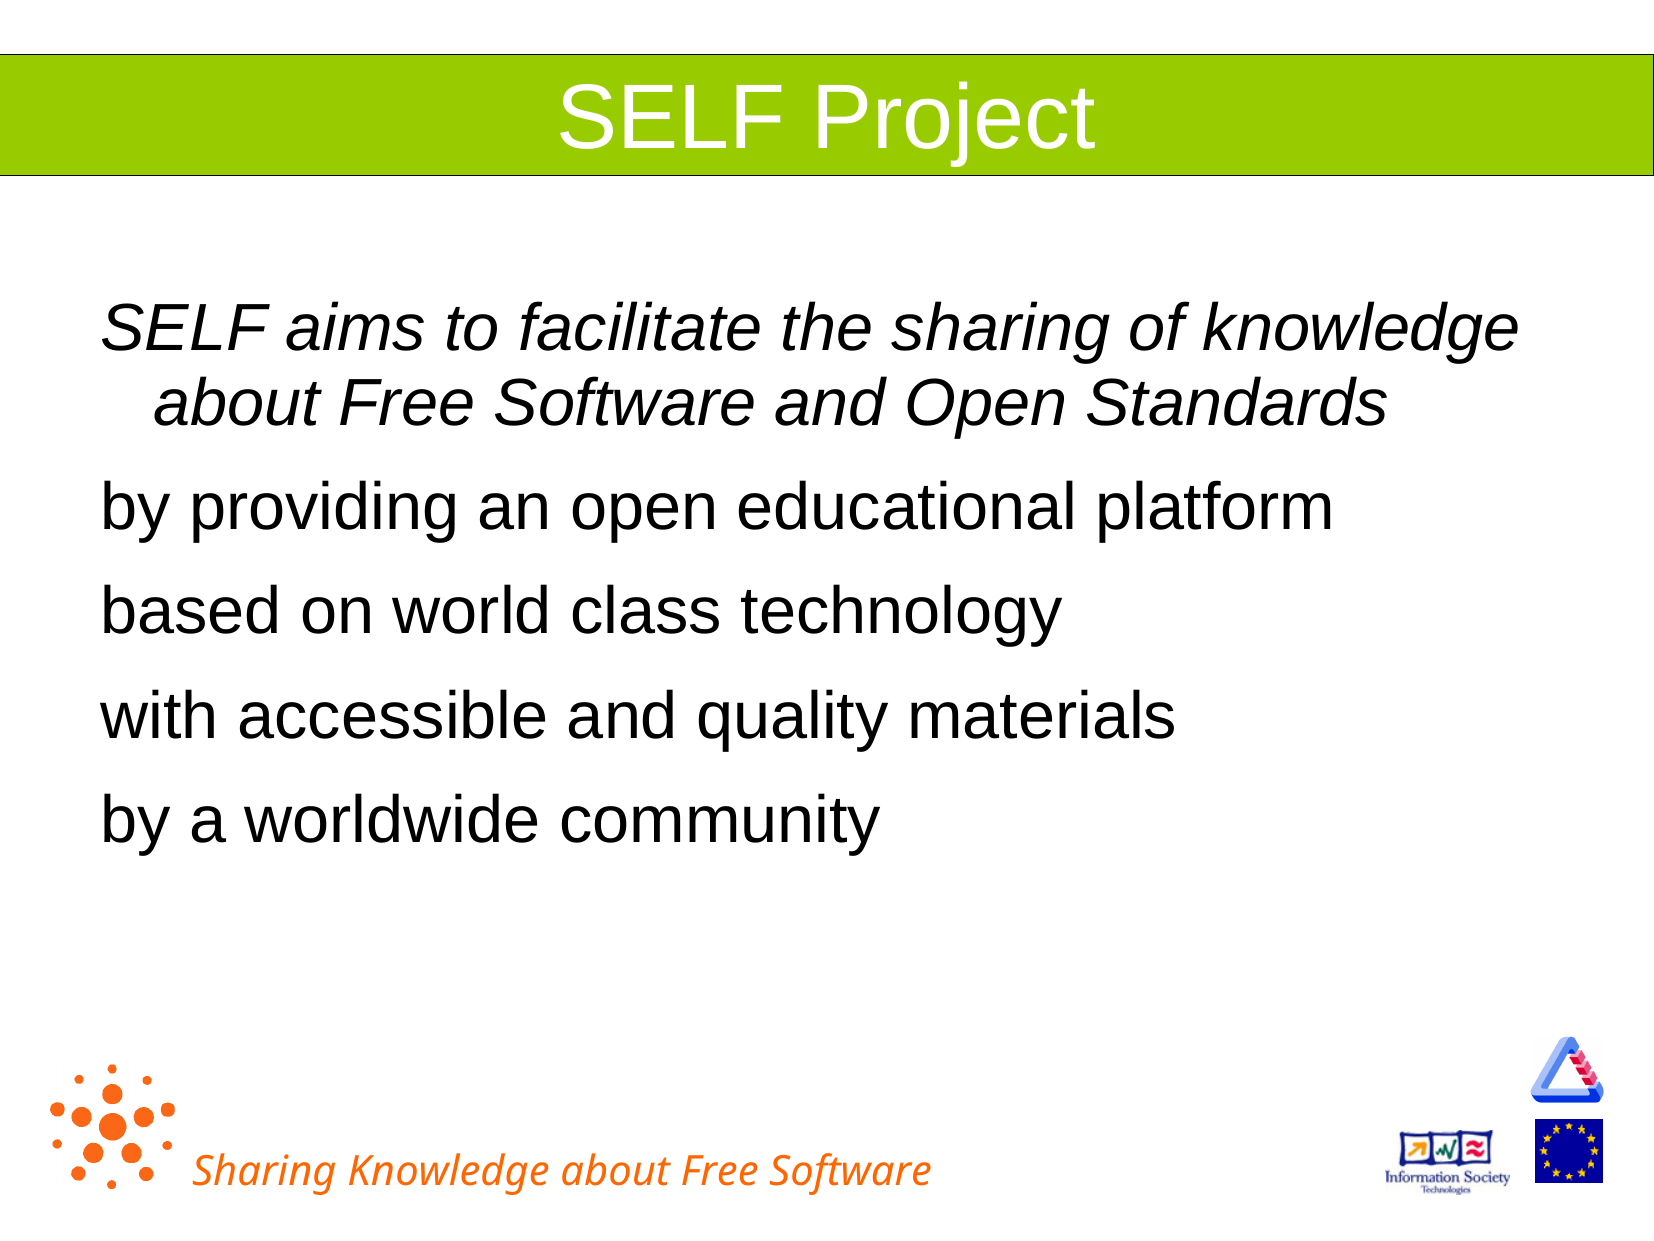

# SELF Project
SELF aims to facilitate the sharing of knowledge about Free Software and Open Standards
by providing an open educational platform
based on world class technology
with accessible and quality materials
by a worldwide community